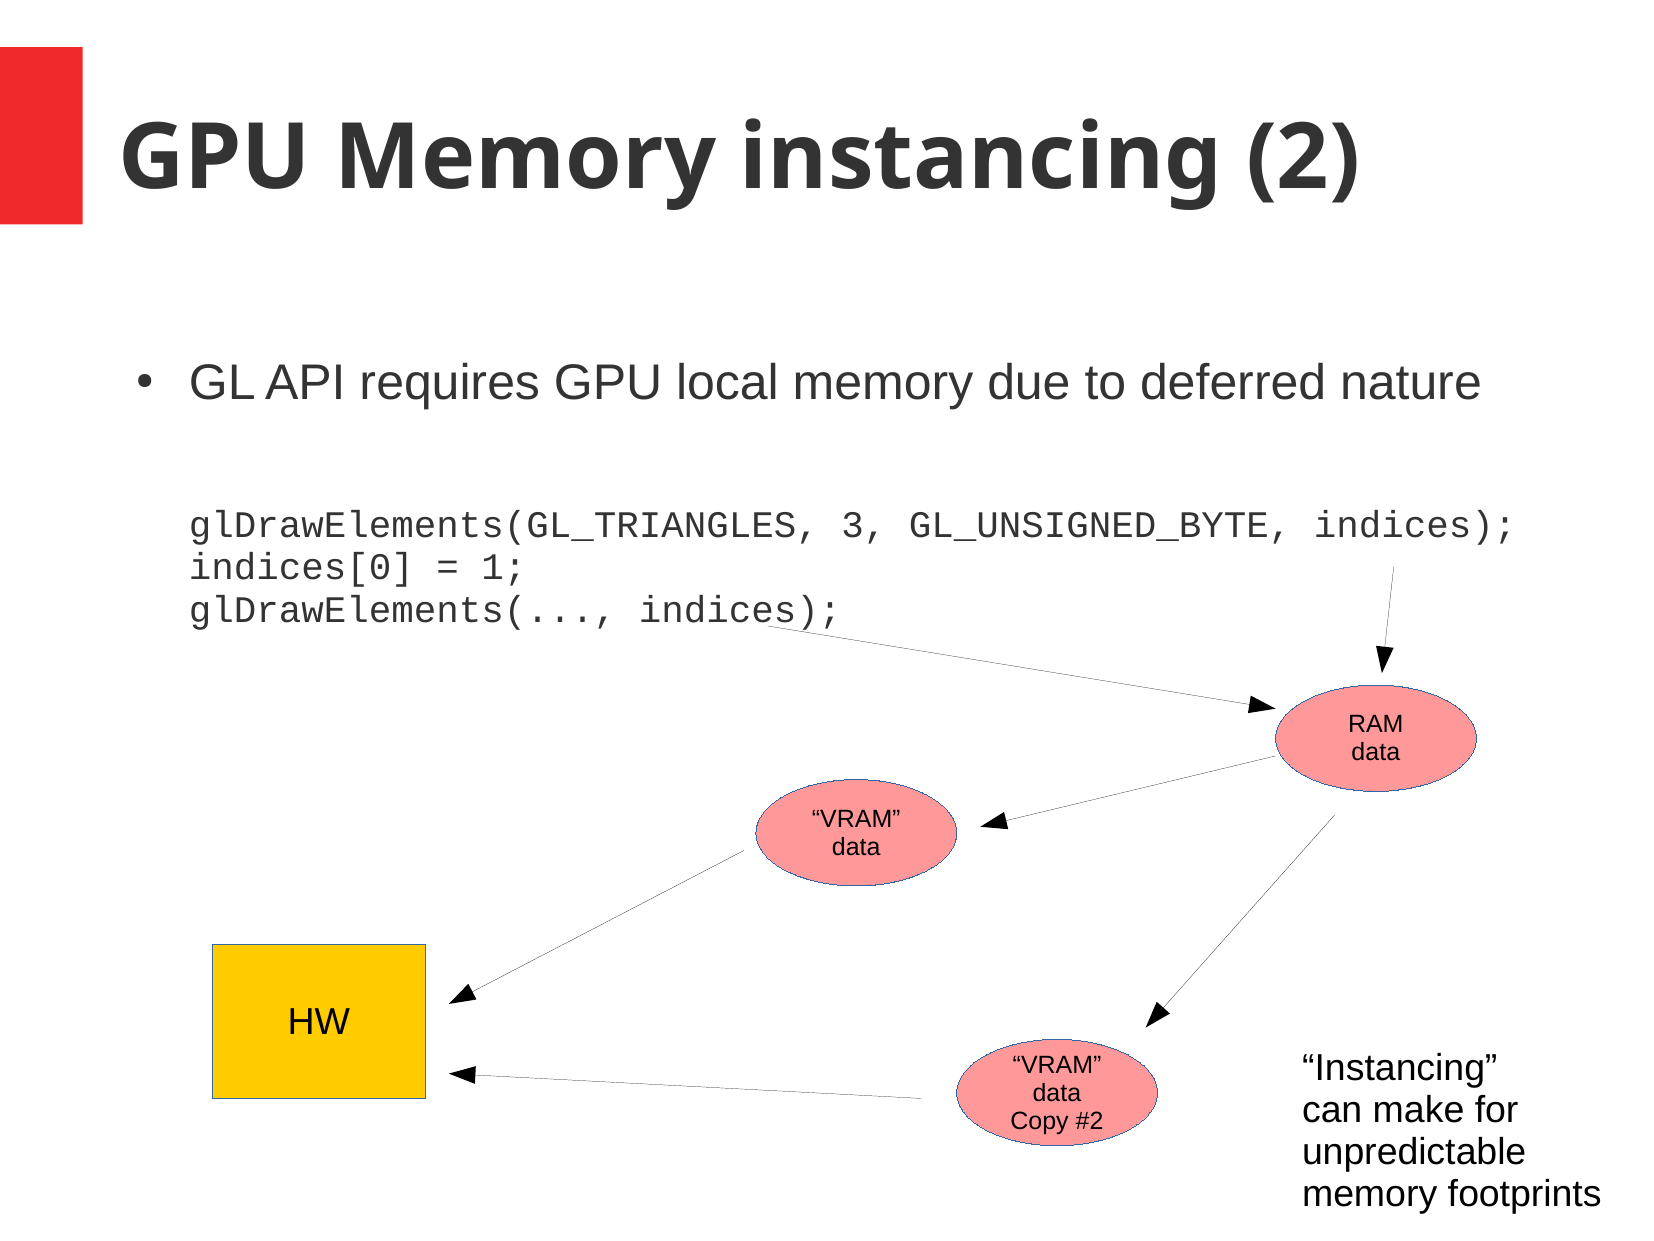

# GPU Memory instancing (2)
GL API requires GPU local memory due to deferred nature
glDrawElements(GL_TRIANGLES, 3, GL_UNSIGNED_BYTE, indices);
indices[0] = 1;
glDrawElements(..., indices);
RAM
data
“VRAM”
data
HW
“Instancing”
can make for unpredictable memory footprints
“VRAM”
data
Copy #2